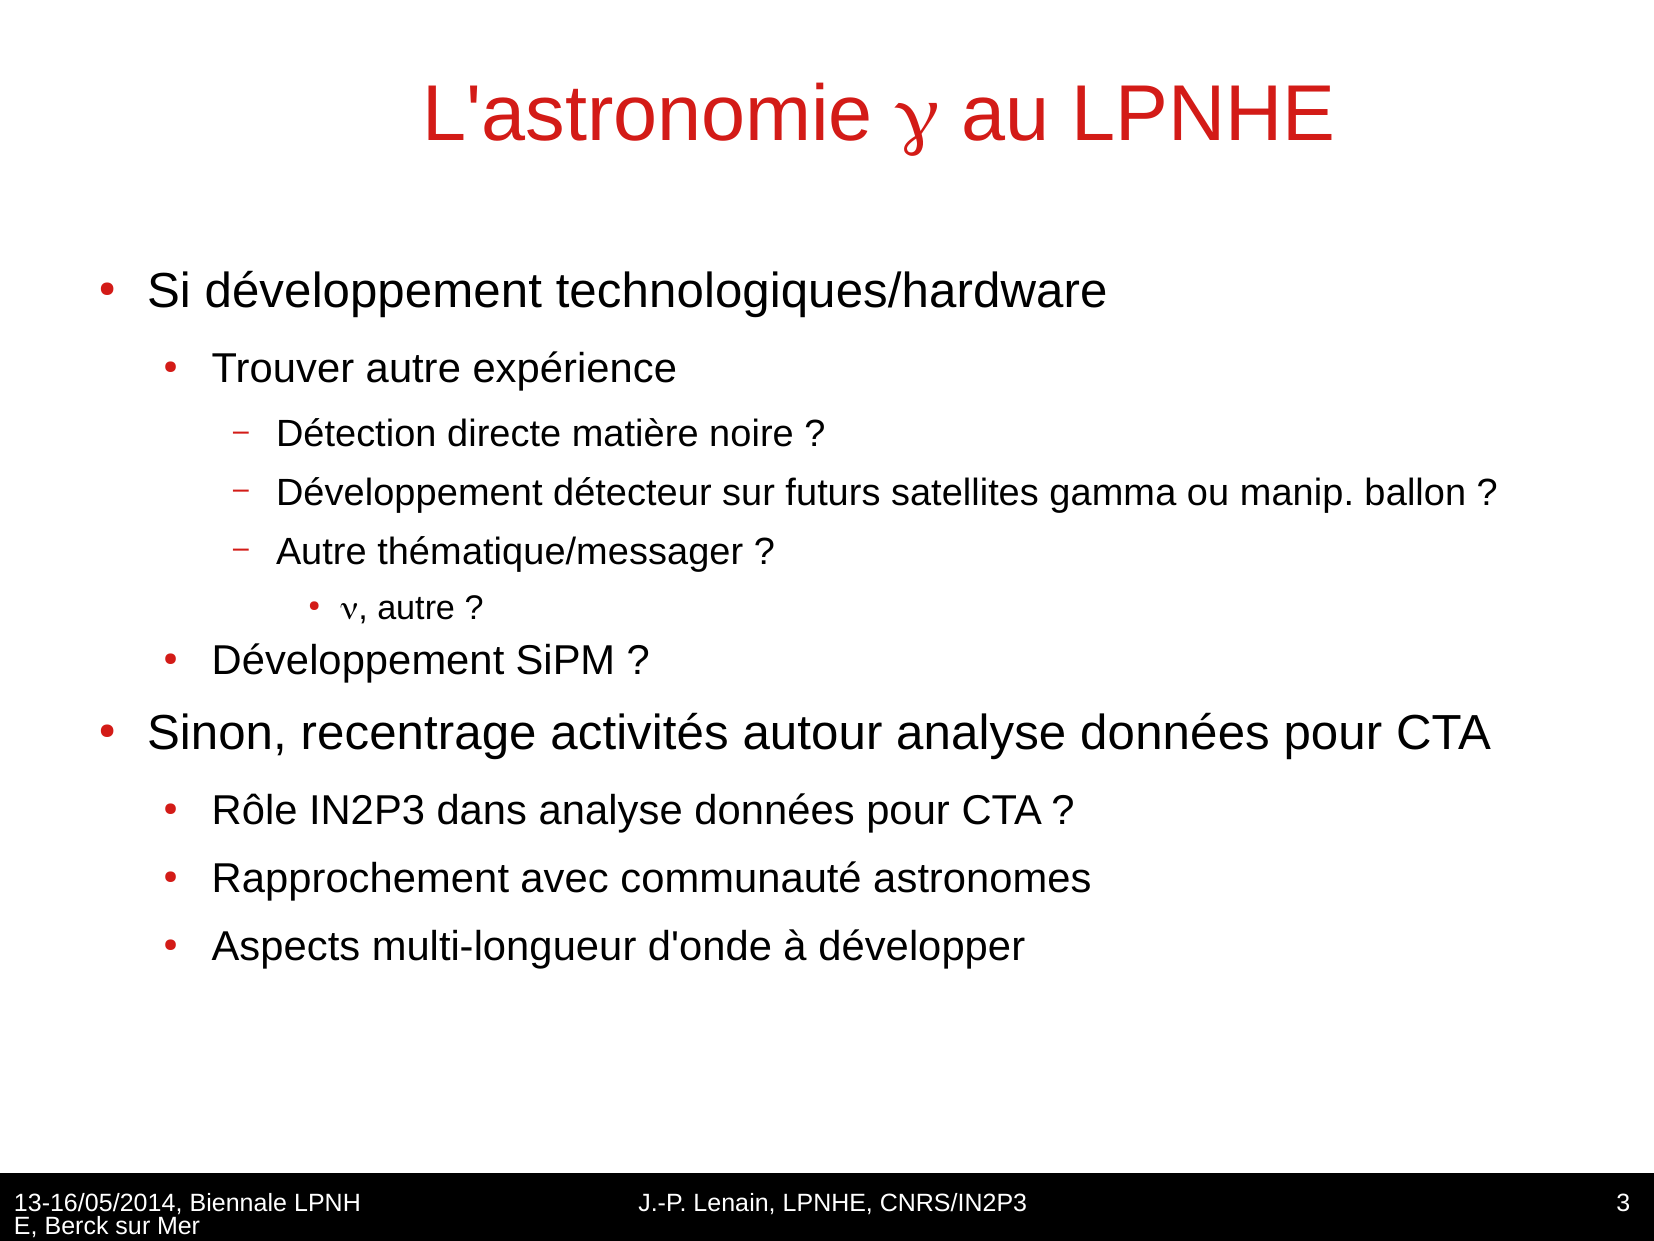

# L'astronomie g au LPNHE
Si développement technologiques/hardware
Trouver autre expérience
Détection directe matière noire ?
Développement détecteur sur futurs satellites gamma ou manip. ballon ?
Autre thématique/messager ?
n, autre ?
Développement SiPM ?
Sinon, recentrage activités autour analyse données pour CTA
Rôle IN2P3 dans analyse données pour CTA ?
Rapprochement avec communauté astronomes
Aspects multi-longueur d'onde à développer
13-16/05/2014, Biennale LPNHE, Berck sur Mer
J.-P. Lenain, LPNHE, CNRS/IN2P3
3